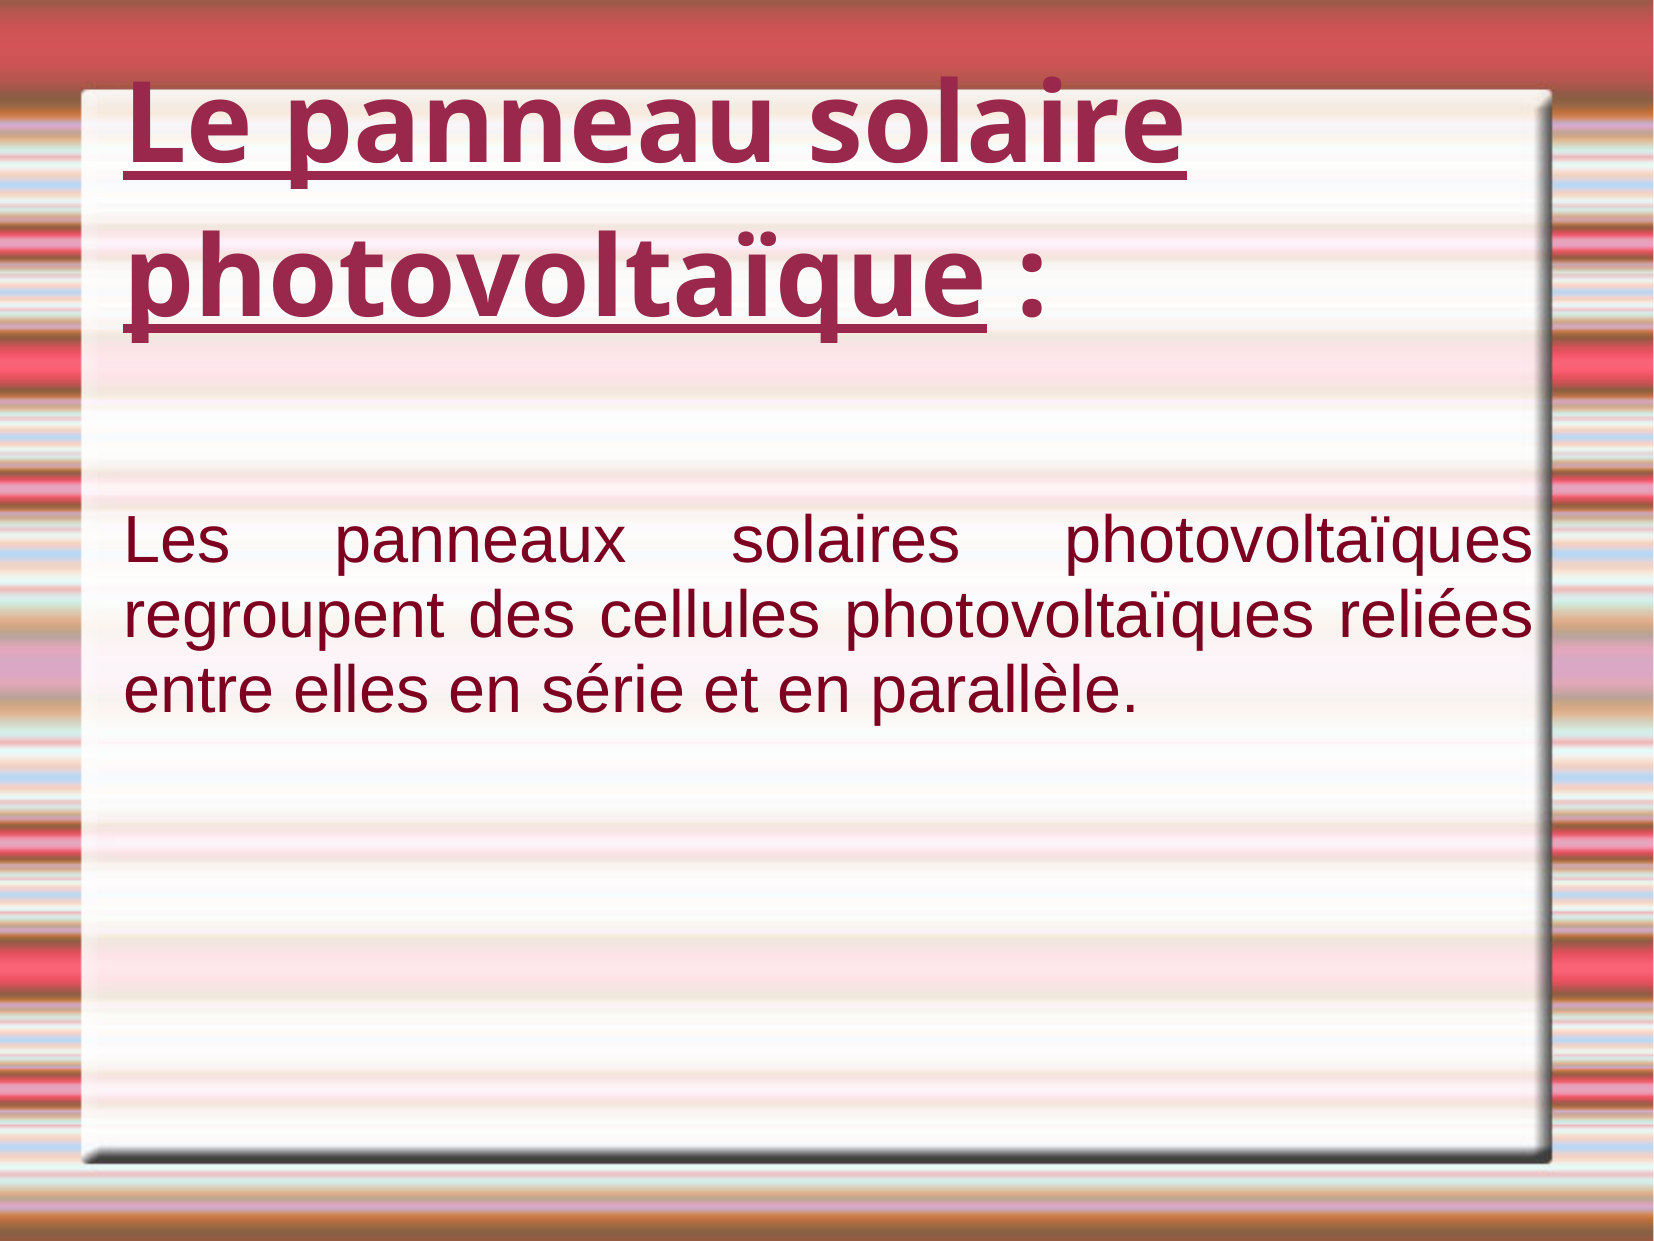

# Le panneau solaire photovoltaïque :
Les panneaux solaires photovoltaïques regroupent des cellules photovoltaïques reliées entre elles en série et en parallèle.